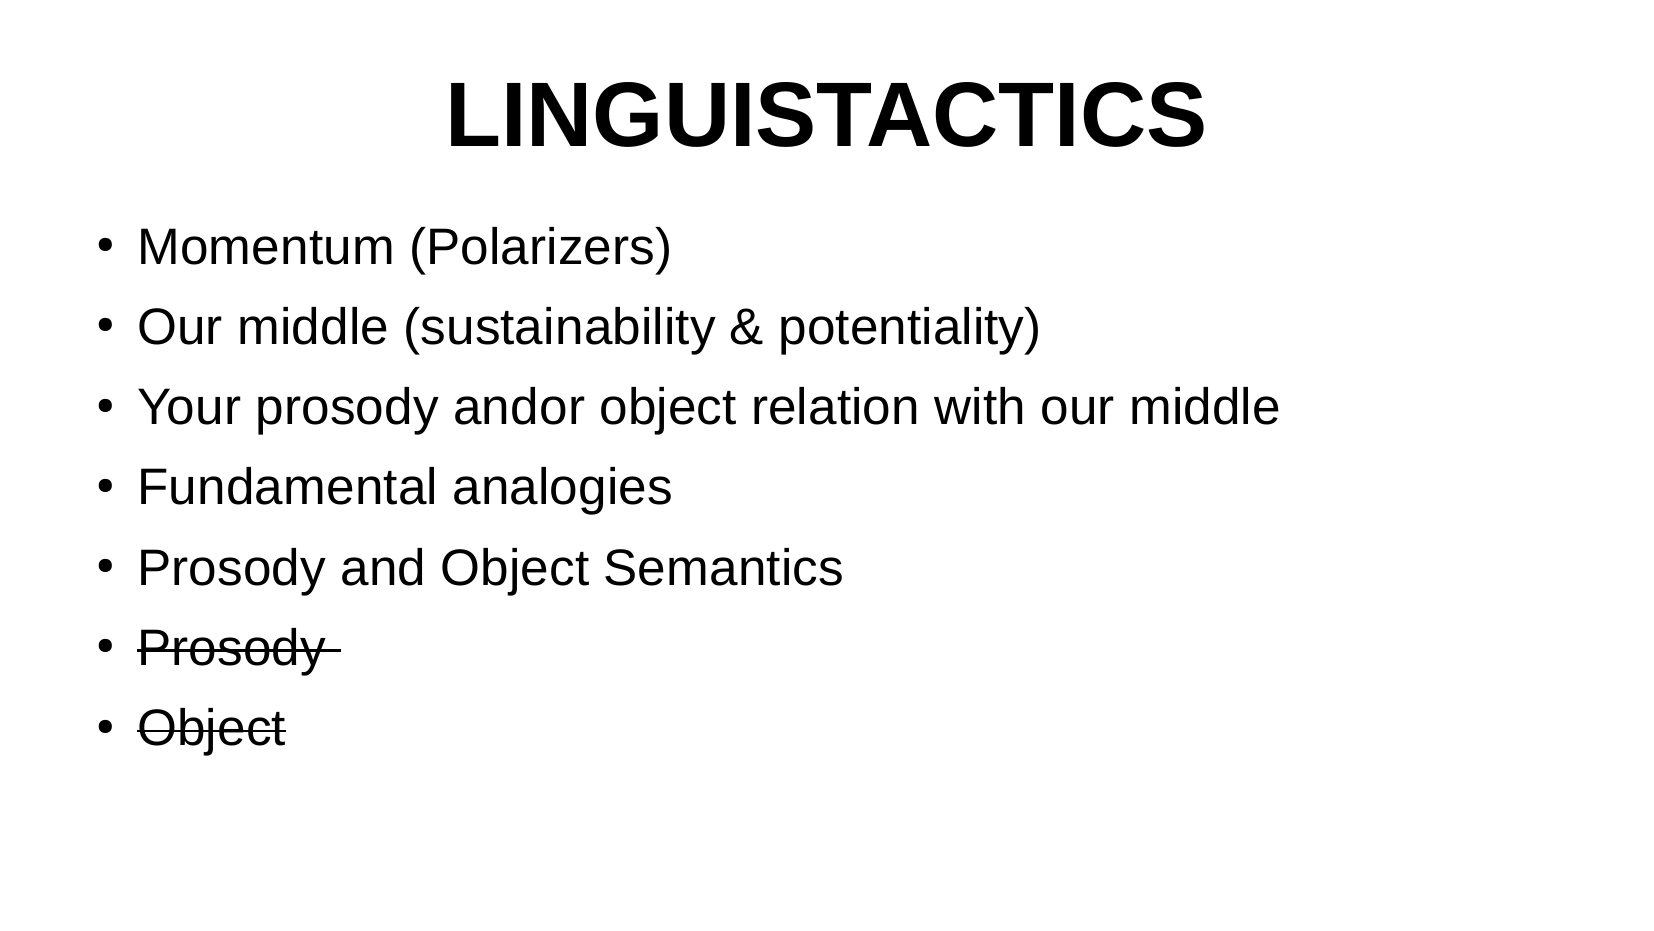

# LINGUISTACTICS
Momentum (Polarizers)
Our middle (sustainability & potentiality)
Your prosody andor object relation with our middle
Fundamental analogies
Prosody and Object Semantics
Prosody
Object